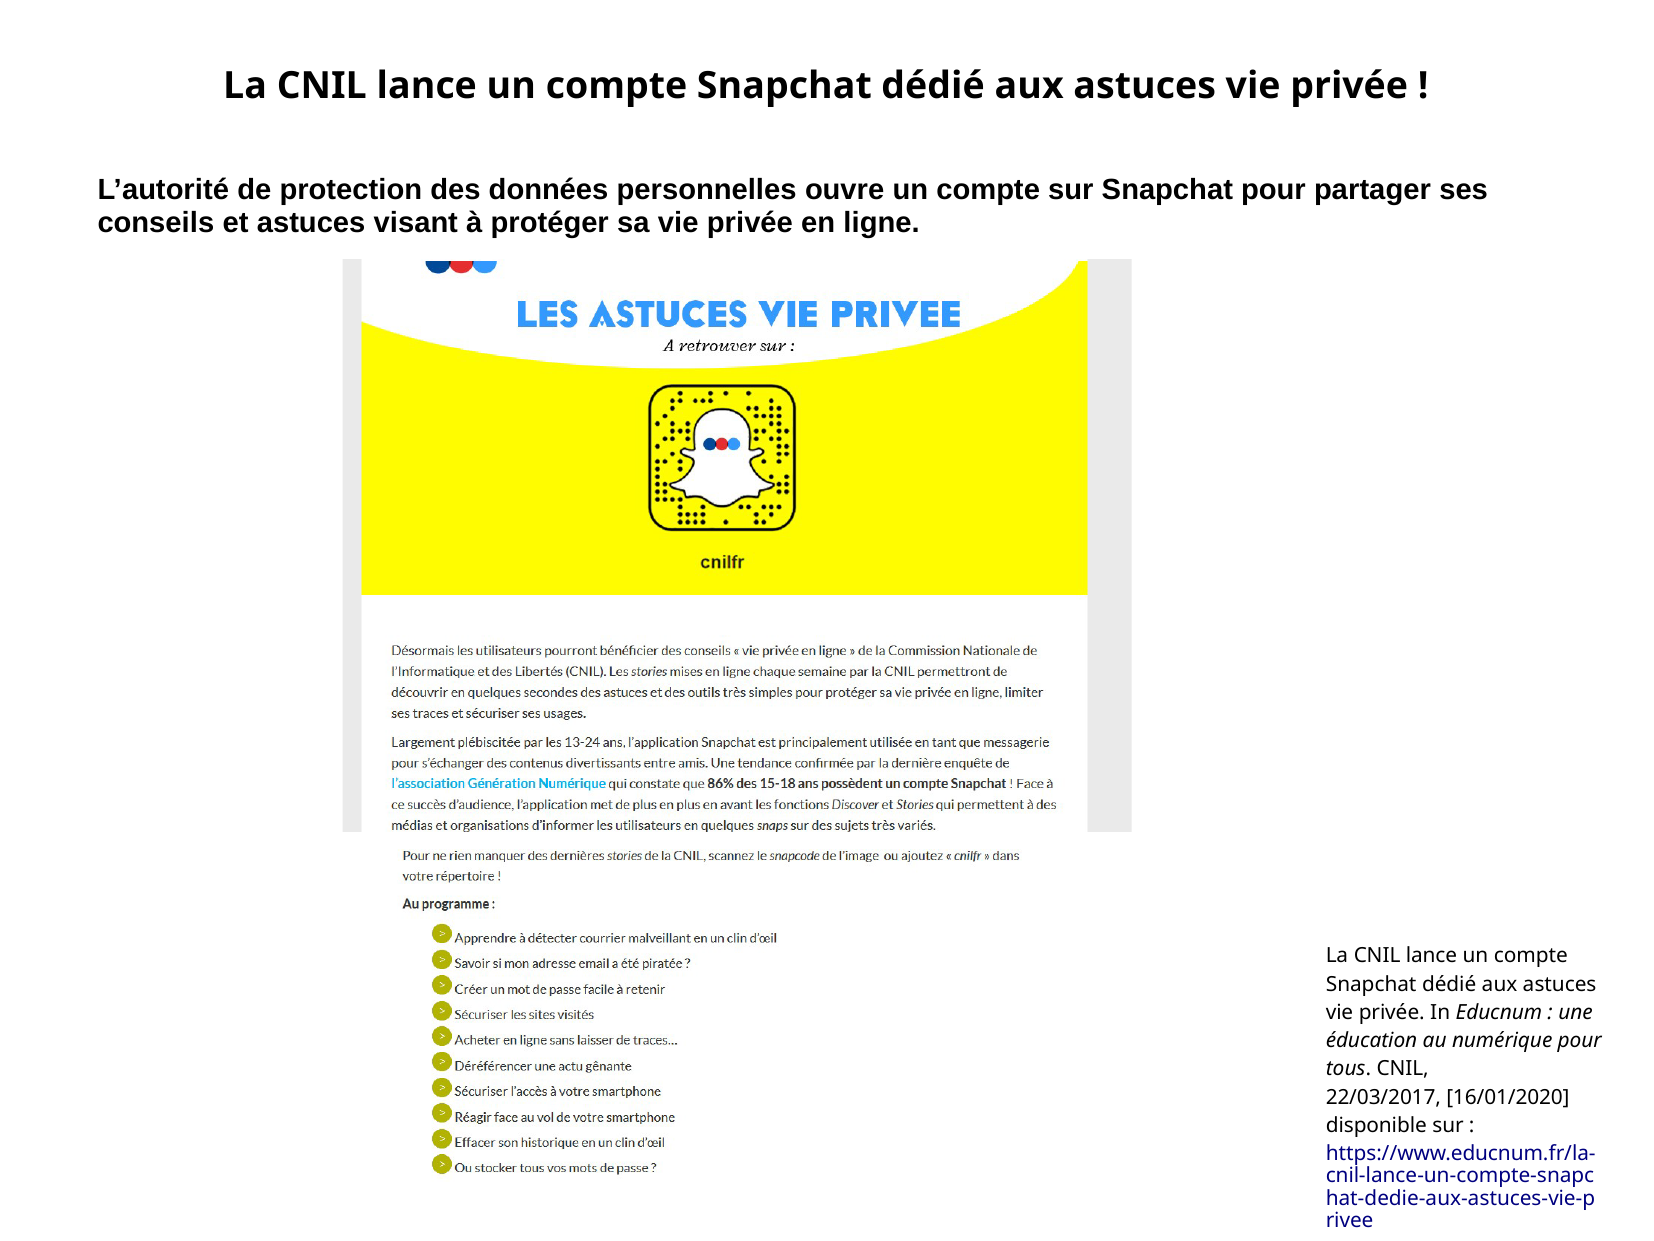

# La CNIL lance un compte Snapchat dédié aux astuces vie privée !
L’autorité de protection des données personnelles ouvre un compte sur Snapchat pour partager ses conseils et astuces visant à protéger sa vie privée en ligne.
La CNIL lance un compte Snapchat dédié aux astuces vie privée. In Educnum : une éducation au numérique pour tous. CNIL,
22/03/2017, [16/01/2020] disponible sur : https://www.educnum.fr/la-cnil-lance-un-compte-snapchat-dedie-aux-astuces-vie-privee